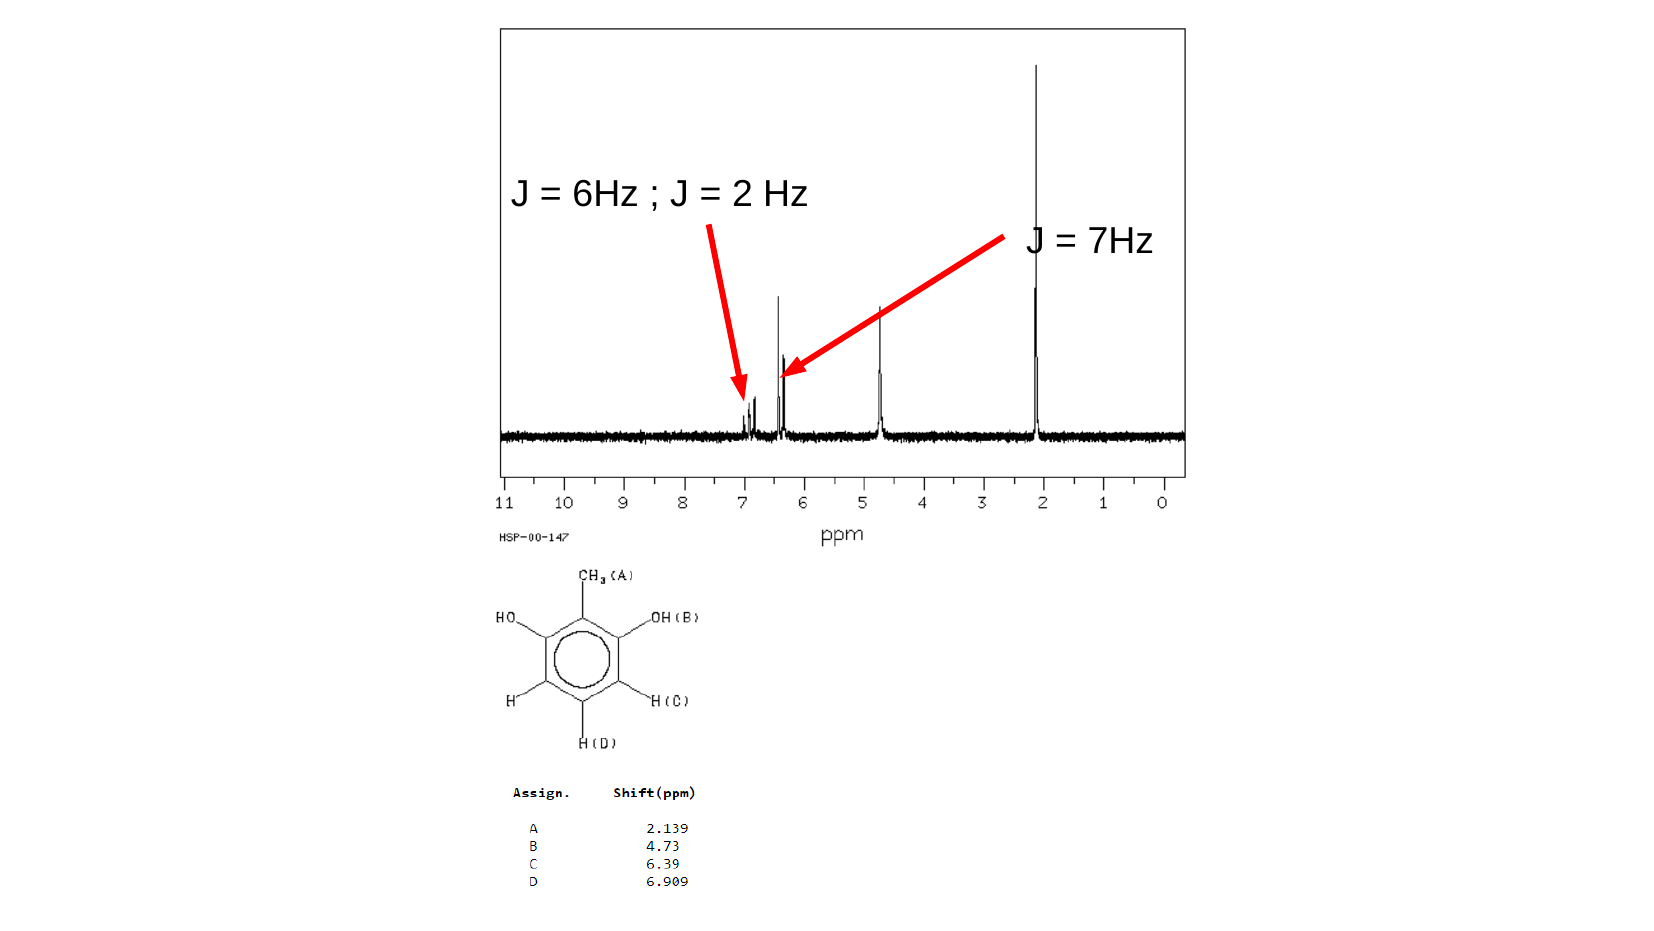

J = 6Hz ; J = 2 Hz
J = 7Hz